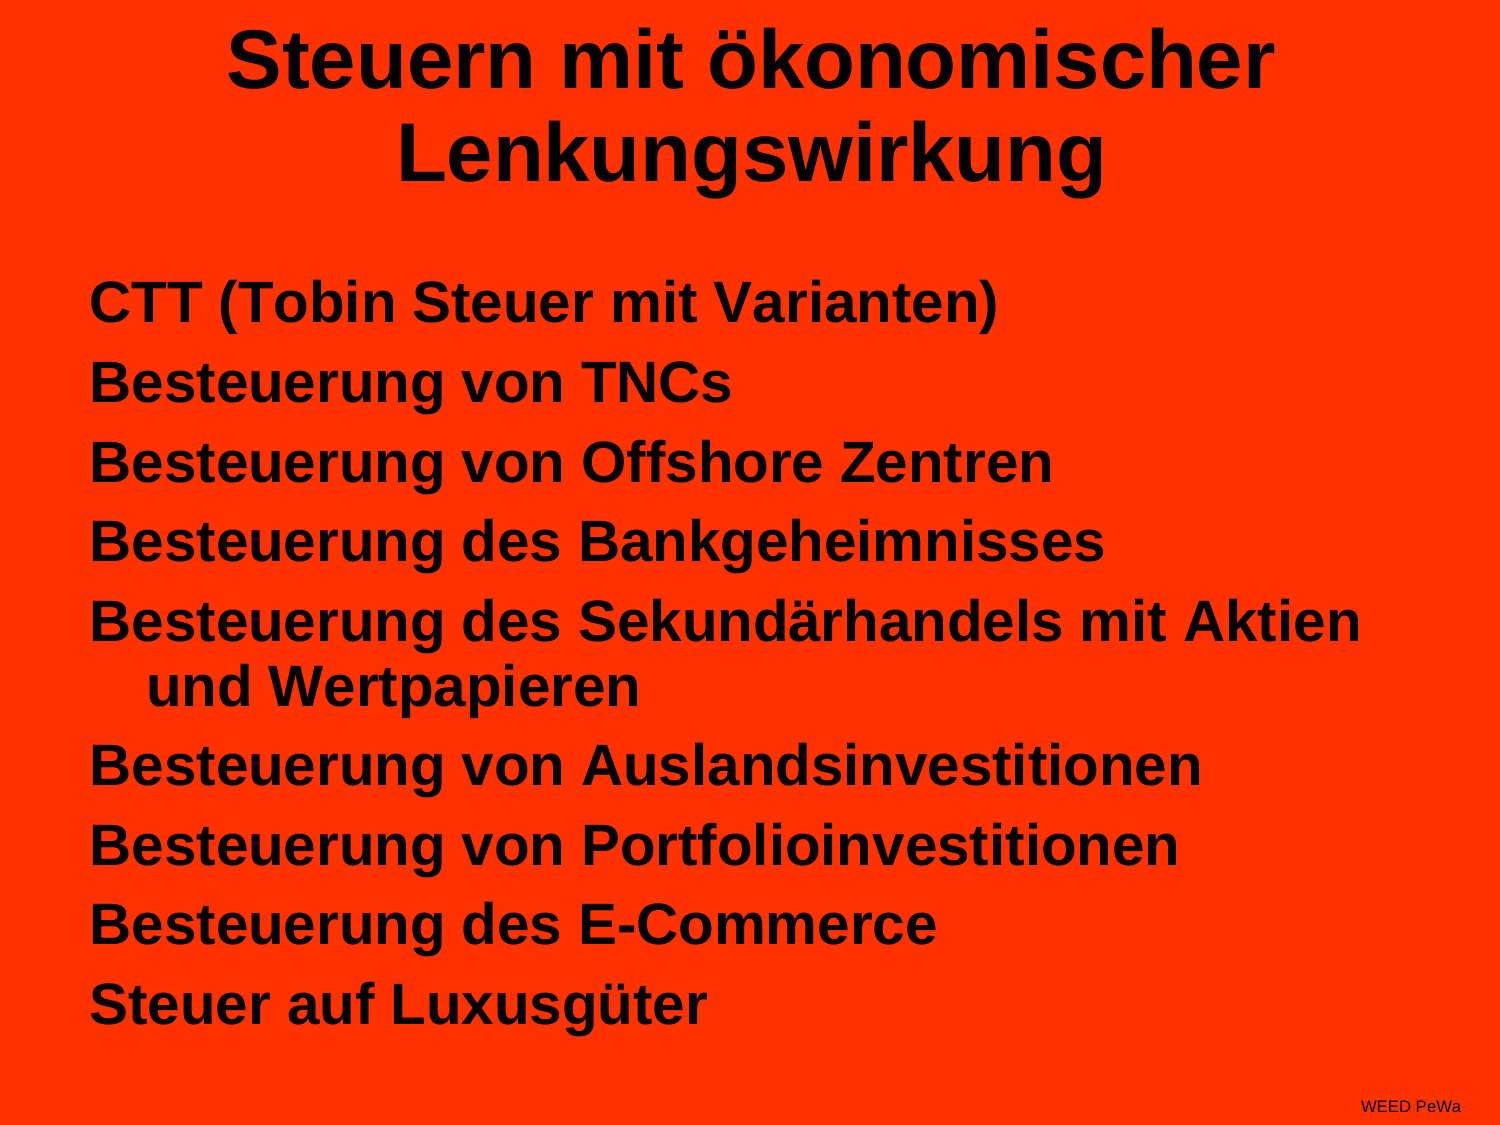

# Steuern mit ökonomischer Lenkungswirkung
CTT (Tobin Steuer mit Varianten)
Besteuerung von TNCs
Besteuerung von Offshore Zentren
Besteuerung des Bankgeheimnisses
Besteuerung des Sekundärhandels mit Aktien und Wertpapieren
Besteuerung von Auslandsinvestitionen
Besteuerung von Portfolioinvestitionen
Besteuerung des E-Commerce
Steuer auf Luxusgüter
WEED PeWa